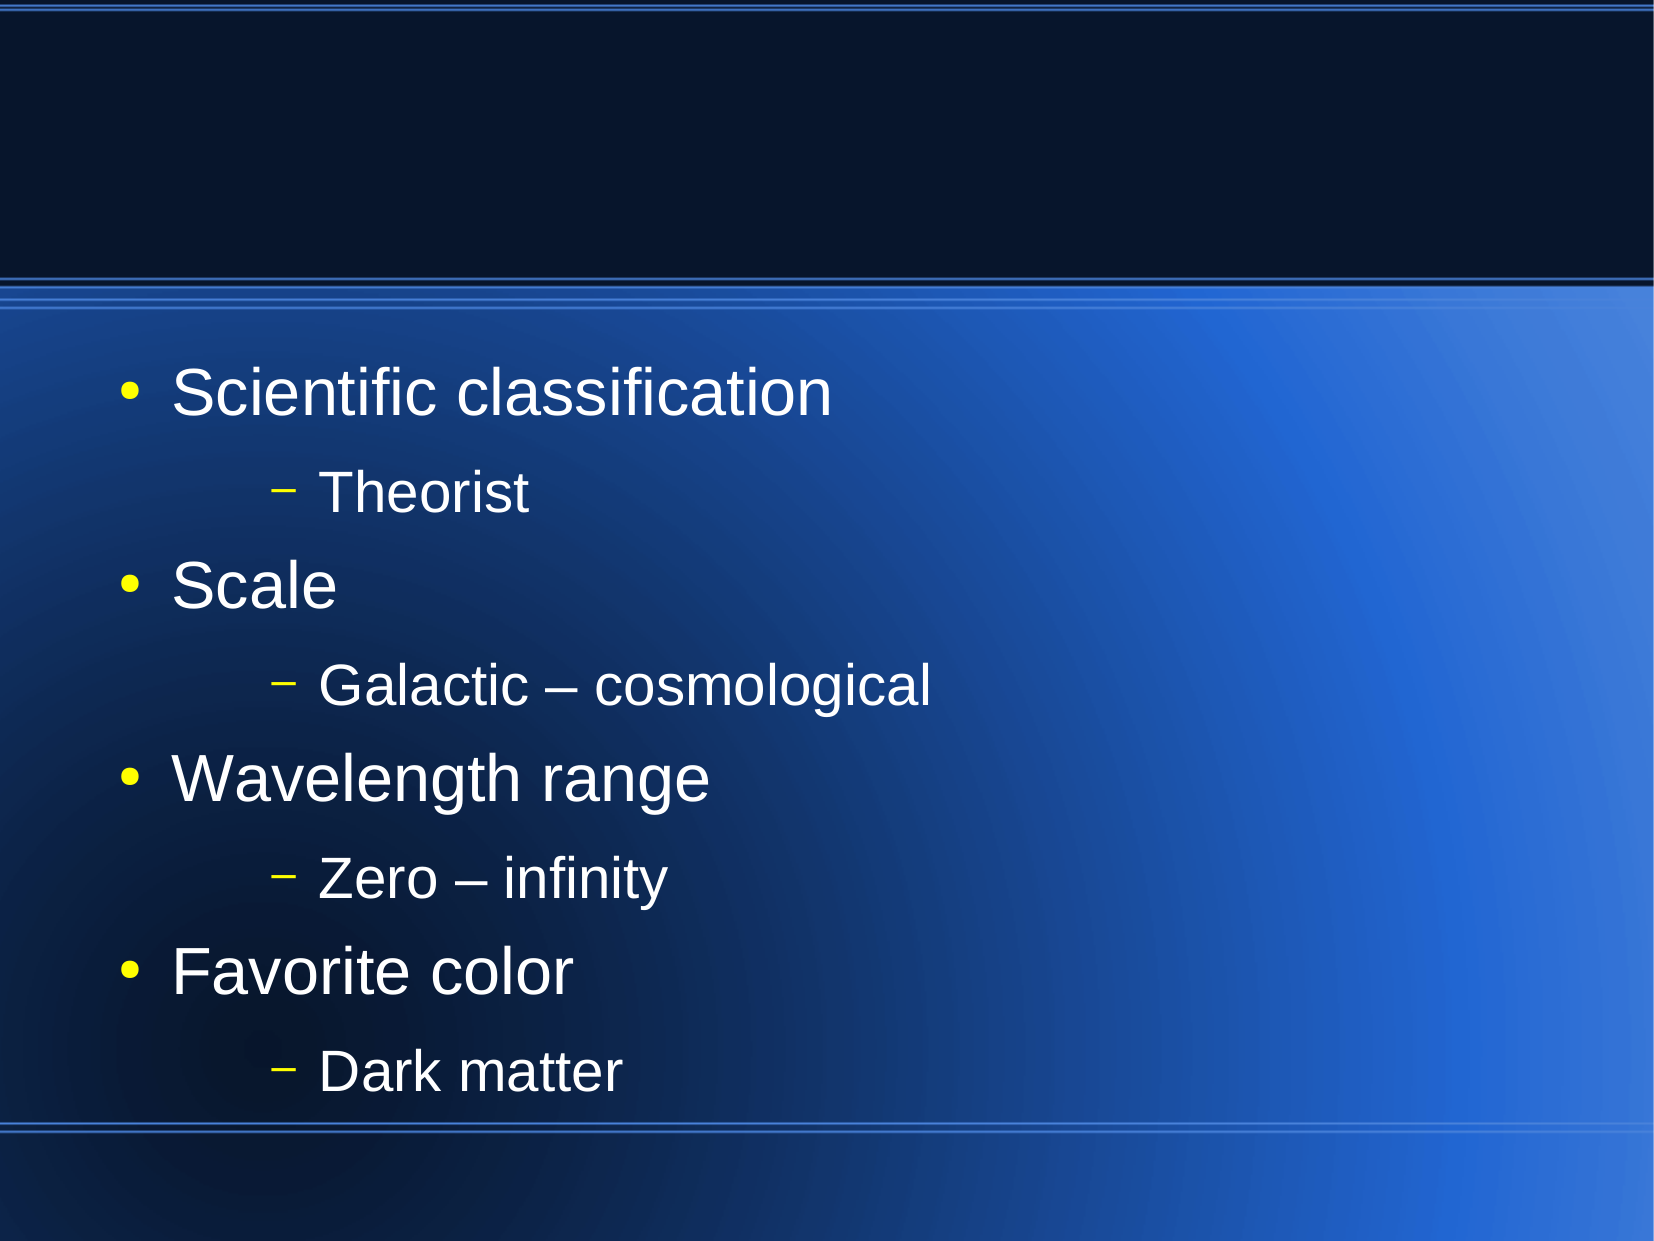

# Scientific classification
Theorist
Scale
Galactic – cosmological
Wavelength range
Zero – infinity
Favorite color
Dark matter